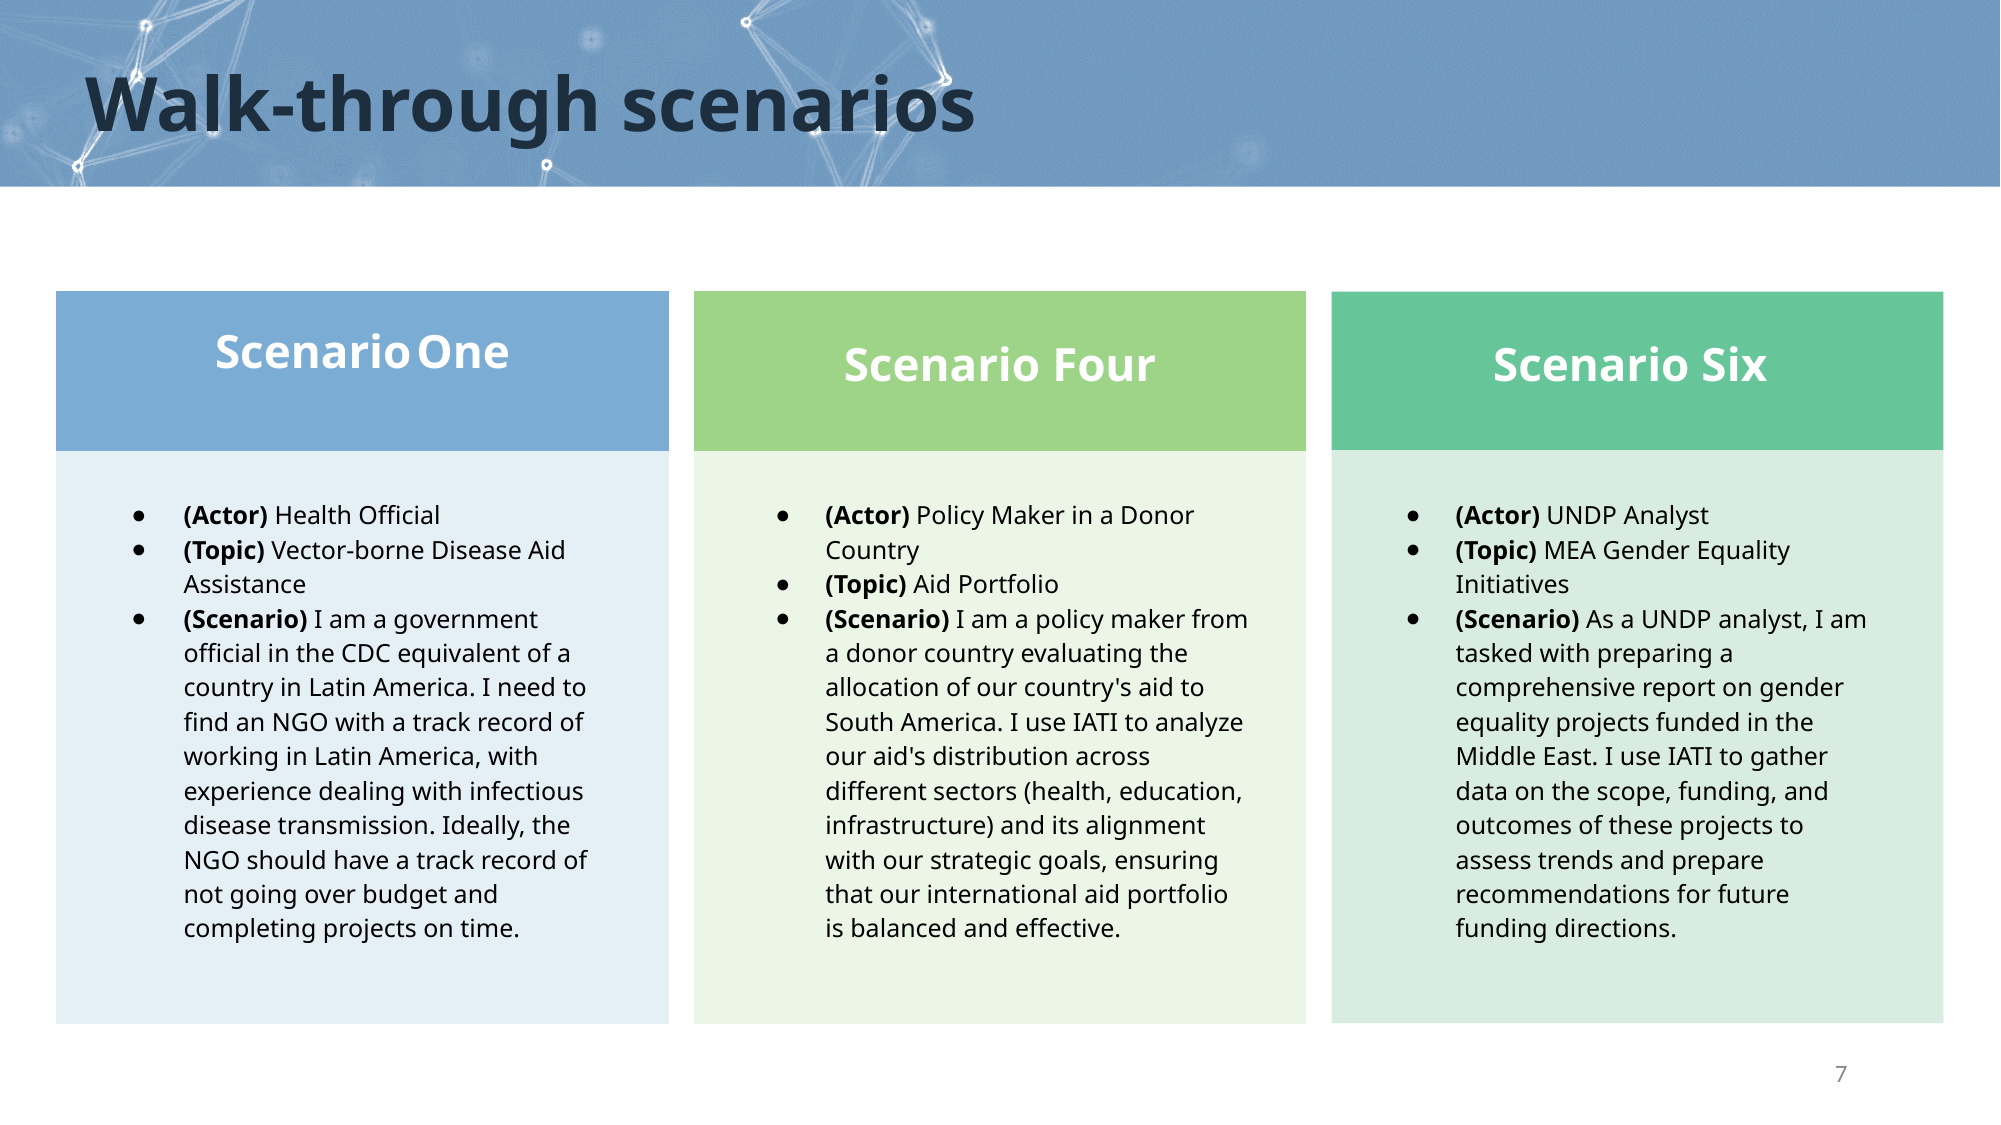

Walk-through scenarios
Scenario One
Scenario Four
Scenario Six
(Actor) Health Official
(Topic) Vector-borne Disease Aid Assistance
(Scenario) I am a government official in the CDC equivalent of a country in Latin America. I need to find an NGO with a track record of working in Latin America, with experience dealing with infectious disease transmission. Ideally, the NGO should have a track record of not going over budget and completing projects on time.
(Actor) Policy Maker in a Donor Country
(Topic) Aid Portfolio
(Scenario) I am a policy maker from a donor country evaluating the allocation of our country's aid to South America. I use IATI to analyze our aid's distribution across different sectors (health, education, infrastructure) and its alignment with our strategic goals, ensuring that our international aid portfolio is balanced and effective.
(Actor) UNDP Analyst
(Topic) MEA Gender Equality Initiatives
(Scenario) As a UNDP analyst, I am tasked with preparing a comprehensive report on gender equality projects funded in the Middle East. I use IATI to gather data on the scope, funding, and outcomes of these projects to assess trends and prepare recommendations for future funding directions.